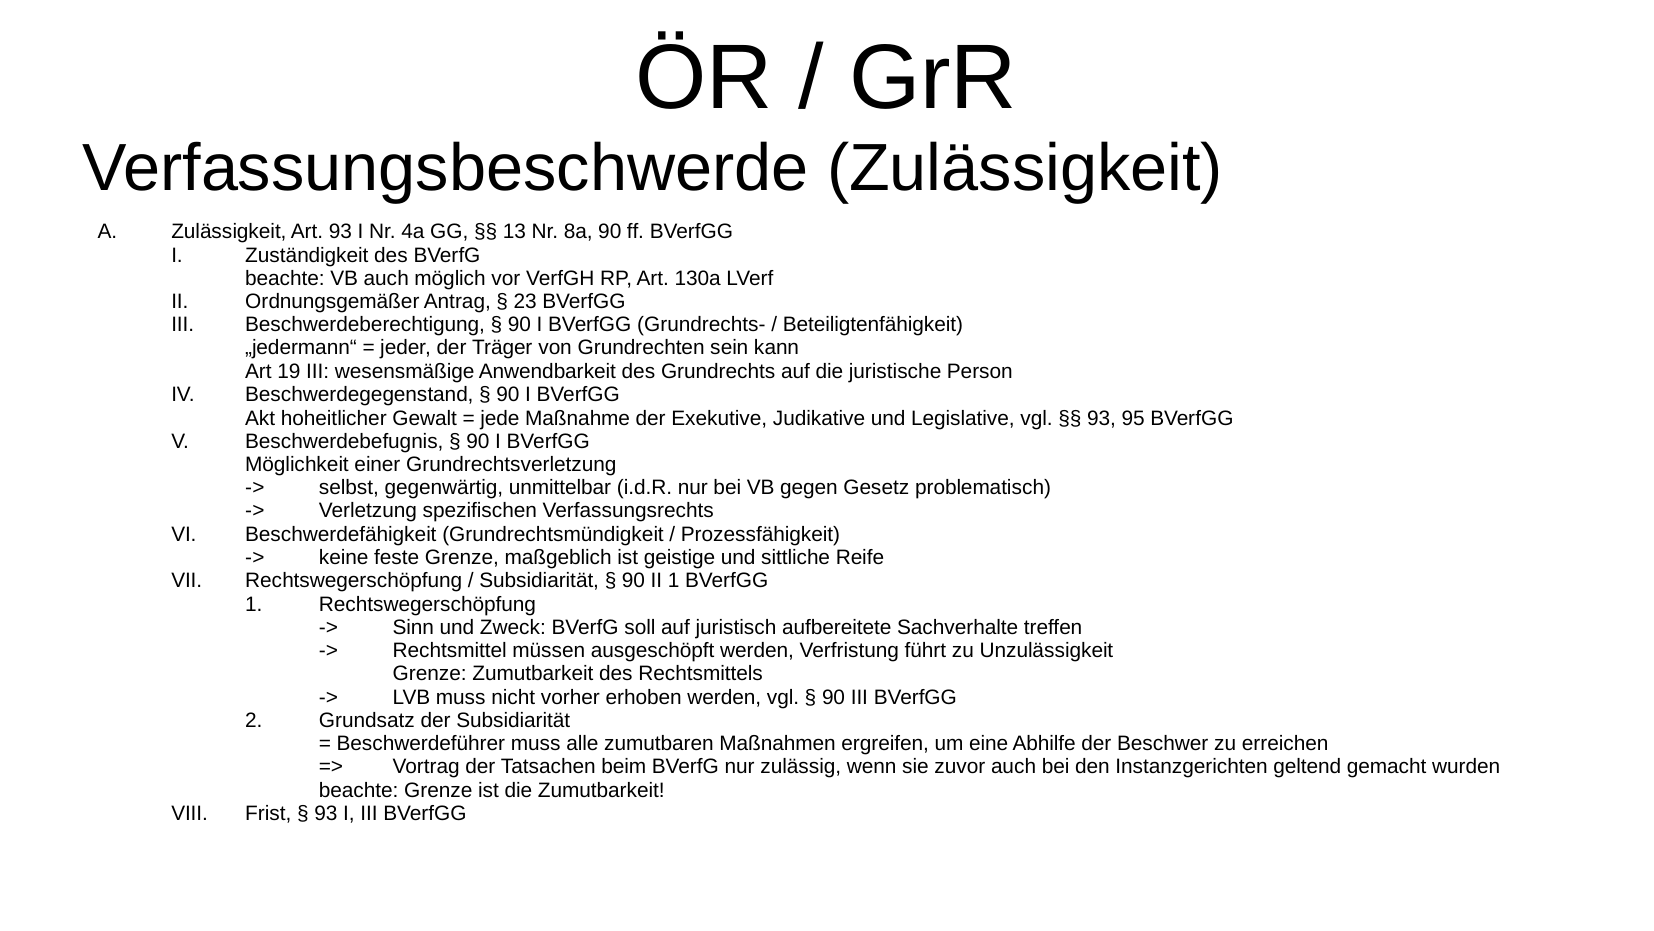

# ÖR / GrR
Verfassungsbeschwerde (Zulässigkeit)
A.	Zulässigkeit, Art. 93 I Nr. 4a GG, §§ 13 Nr. 8a, 90 ff. BVerfGG
	I.	Zuständigkeit des BVerfG
		beachte: VB auch möglich vor VerfGH RP, Art. 130a LVerf
	II.	Ordnungsgemäßer Antrag, § 23 BVerfGG
	III.	Beschwerdeberechtigung, § 90 I BVerfGG (Grundrechts- / Beteiligtenfähigkeit)
		„jedermann“ = jeder, der Träger von Grundrechten sein kann
		Art 19 III: wesensmäßige Anwendbarkeit des Grundrechts auf die juristische Person
	IV.	Beschwerdegegenstand, § 90 I BVerfGG
		Akt hoheitlicher Gewalt = jede Maßnahme der Exekutive, Judikative und Legislative, vgl. §§ 93, 95 BVerfGG
	V.	Beschwerdebefugnis, § 90 I BVerfGG
		Möglichkeit einer Grundrechtsverletzung
		->	selbst, gegenwärtig, unmittelbar (i.d.R. nur bei VB gegen Gesetz problematisch)
		->	Verletzung spezifischen Verfassungsrechts
	VI.	Beschwerdefähigkeit (Grundrechtsmündigkeit / Prozessfähigkeit)
		->	keine feste Grenze, maßgeblich ist geistige und sittliche Reife
	VII.	Rechtswegerschöpfung / Subsidiarität, § 90 II 1 BVerfGG
		1.	Rechtswegerschöpfung
			->	Sinn und Zweck: BVerfG soll auf juristisch aufbereitete Sachverhalte treffen
			->	Rechtsmittel müssen ausgeschöpft werden, Verfristung führt zu Unzulässigkeit
				Grenze: Zumutbarkeit des Rechtsmittels
			->	LVB muss nicht vorher erhoben werden, vgl. § 90 III BVerfGG
		2.	Grundsatz der Subsidiarität
			= Beschwerdeführer muss alle zumutbaren Maßnahmen ergreifen, um eine Abhilfe der Beschwer zu erreichen
			=>	Vortrag der Tatsachen beim BVerfG nur zulässig, wenn sie zuvor auch bei den Instanzgerichten geltend gemacht wurden
			beachte: Grenze ist die Zumutbarkeit!
	VIII.	Frist, § 93 I, III BVerfGG